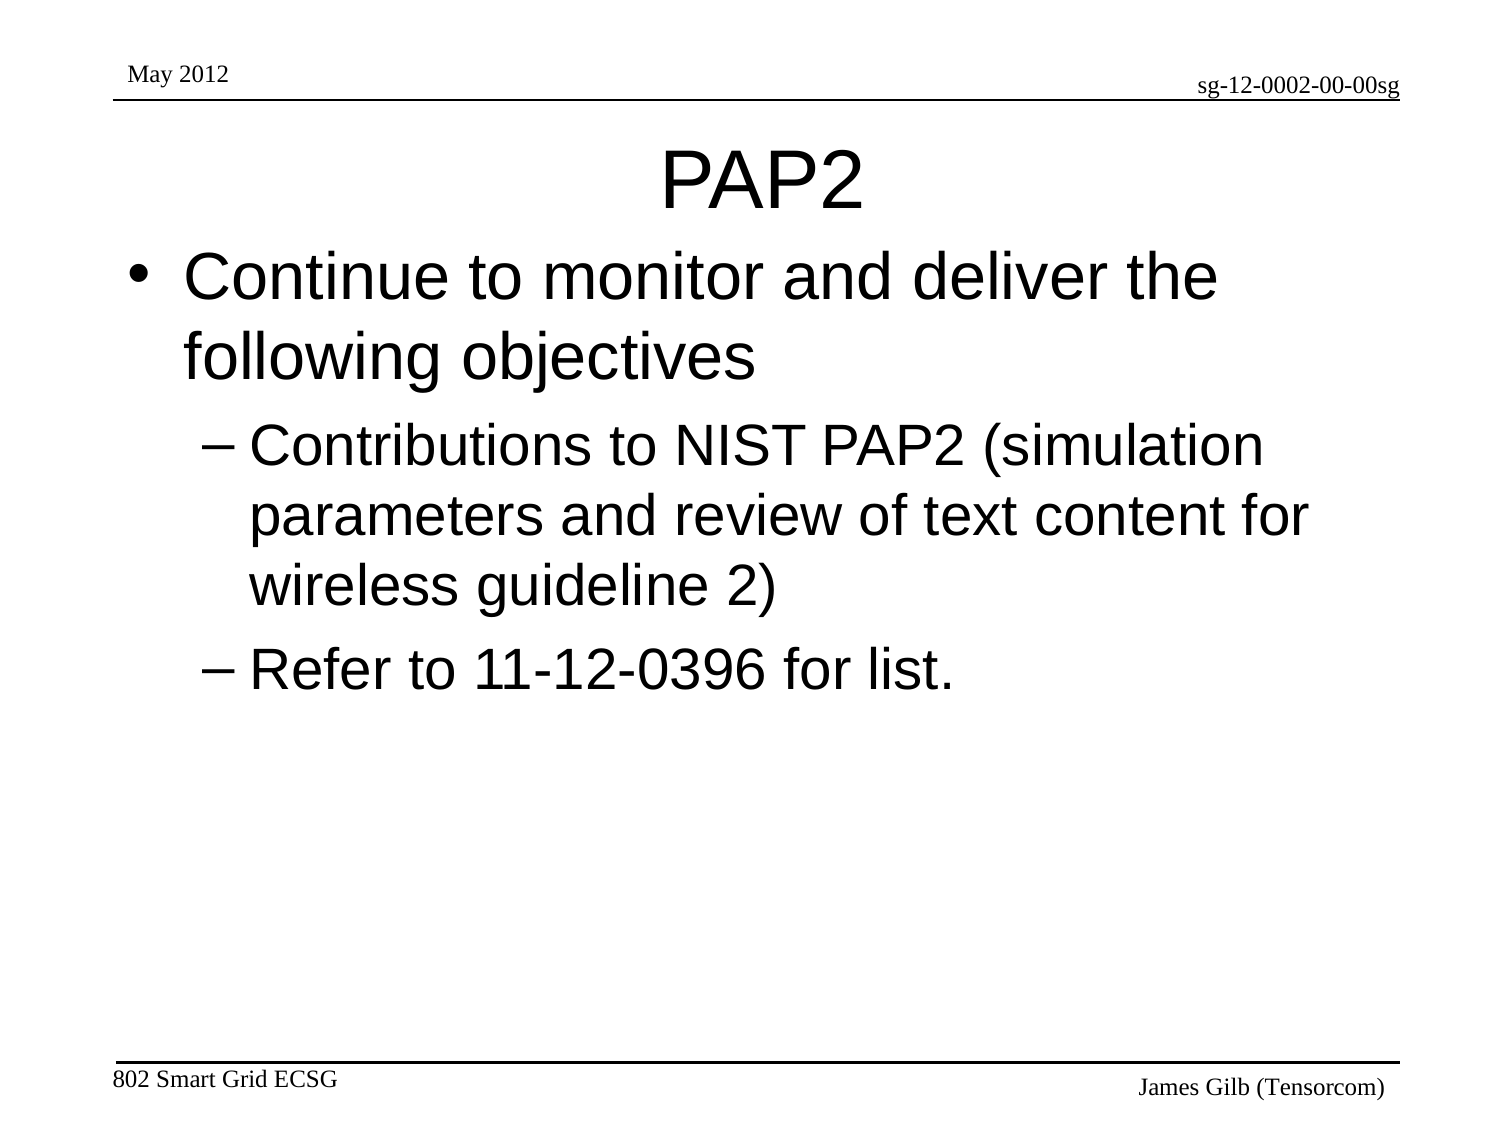

# PAP2
Continue to monitor and deliver the following objectives
Contributions to NIST PAP2 (simulation parameters and review of text content for wireless guideline 2)
Refer to 11-12-0396 for list.